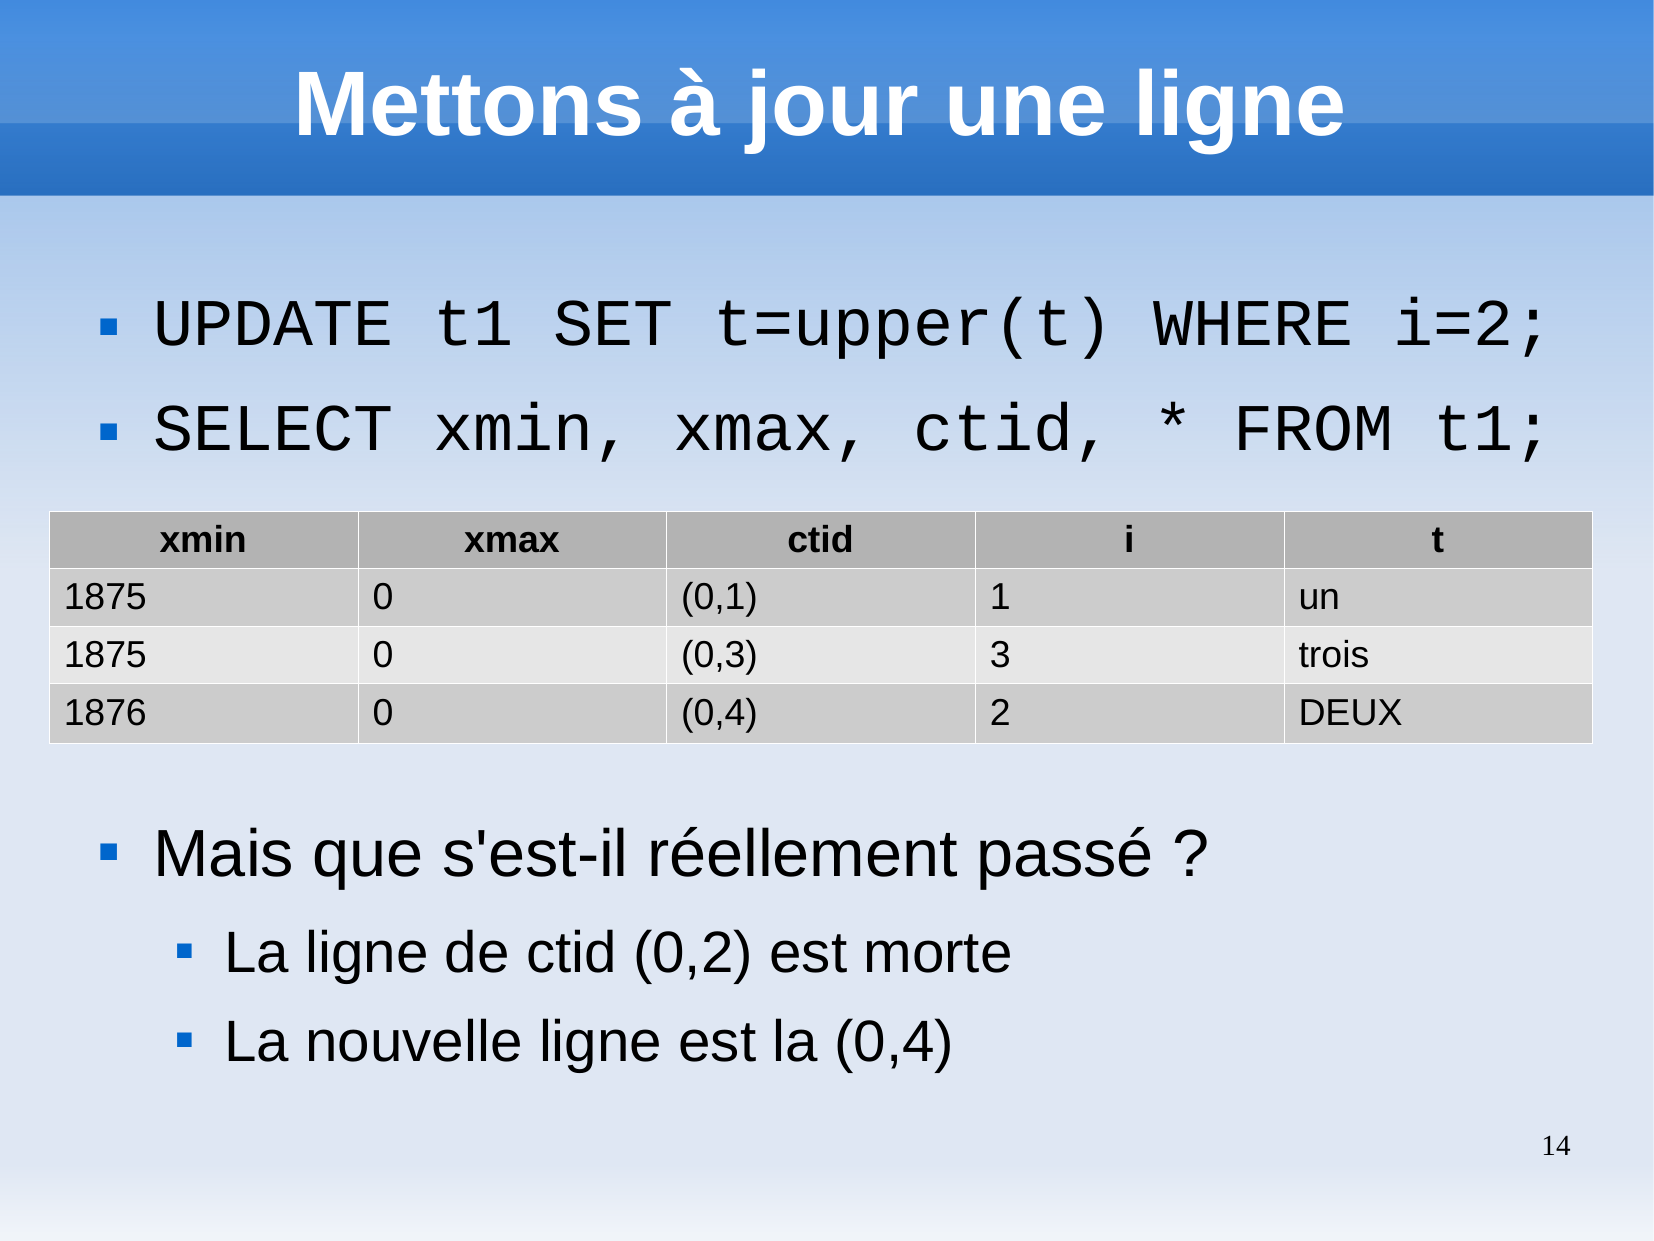

# Mettons à jour une ligne
UPDATE t1 SET t=upper(t) WHERE i=2;
SELECT xmin, xmax, ctid, * FROM t1;
Mais que s'est-il réellement passé ?
La ligne de ctid (0,2) est morte
La nouvelle ligne est la (0,4)
| xmin | xmax | ctid | i | t |
| --- | --- | --- | --- | --- |
| 1875 | 0 | (0,1) | 1 | un |
| 1875 | 0 | (0,3) | 3 | trois |
| 1876 | 0 | (0,4) | 2 | DEUX |
14